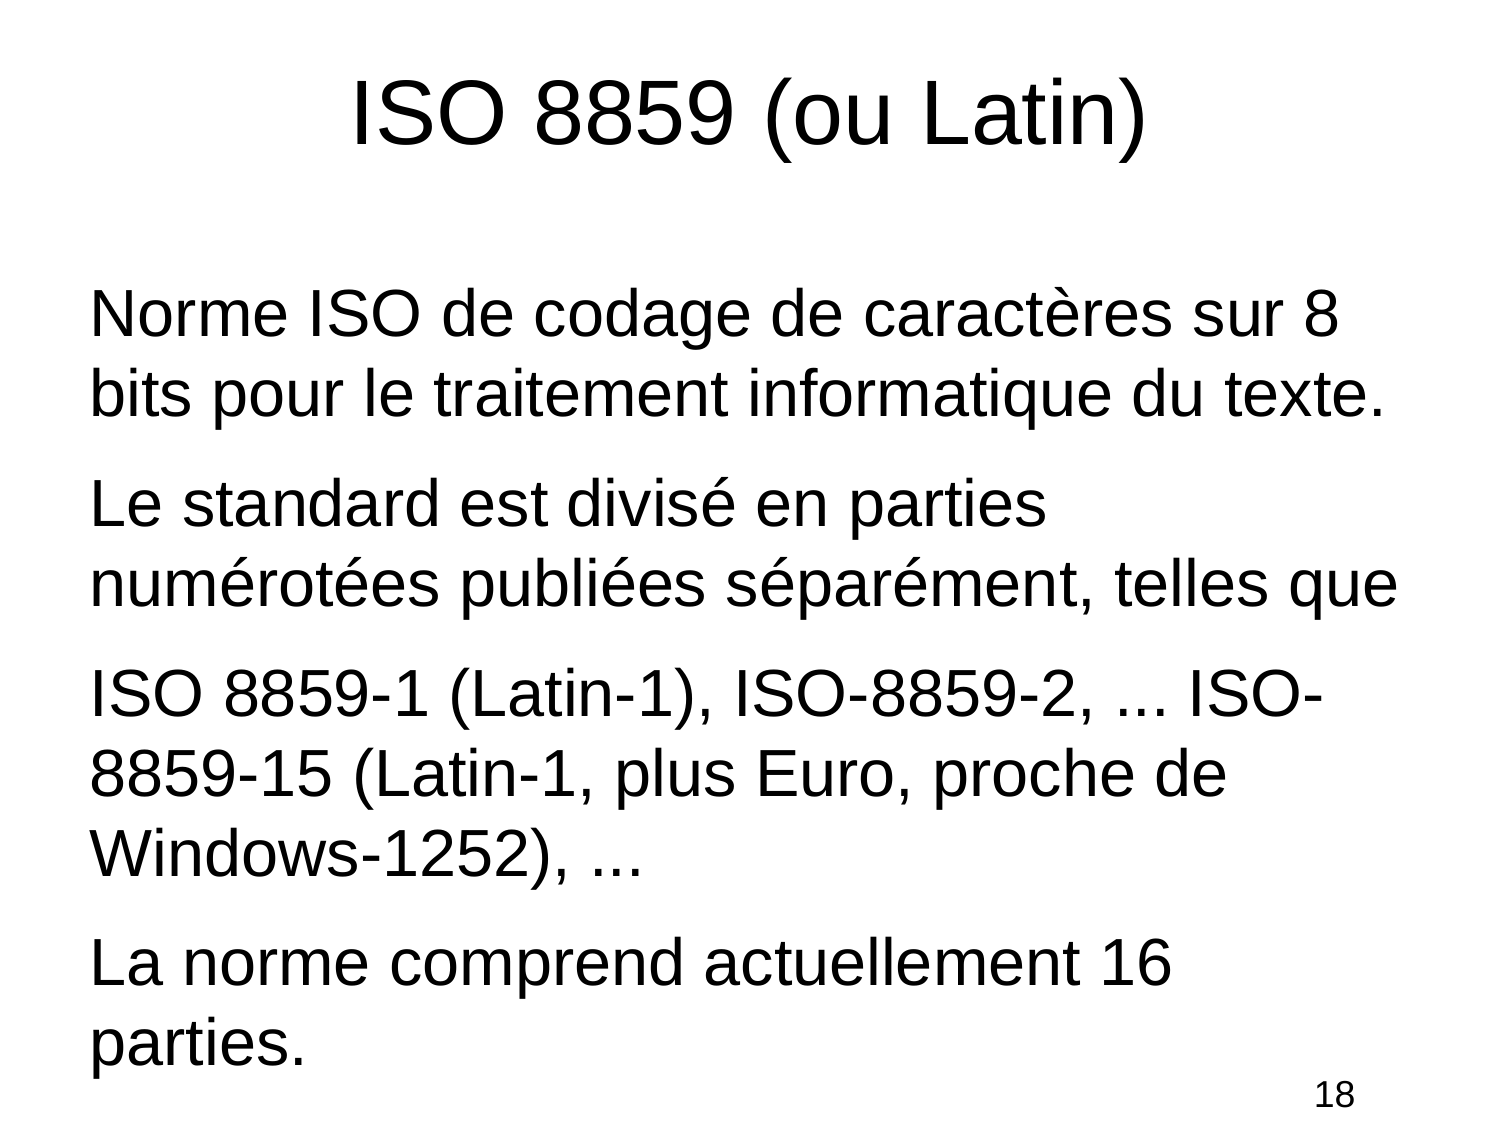

# ISO 8859 (ou Latin)
Norme ISO de codage de caractères sur 8 bits pour le traitement informatique du texte.
Le standard est divisé en parties numérotées publiées séparément, telles que
ISO 8859-1 (Latin-1), ISO-8859-2, ... ISO-8859-15 (Latin-1, plus Euro, proche de Windows-1252), ...
La norme comprend actuellement 16 parties.